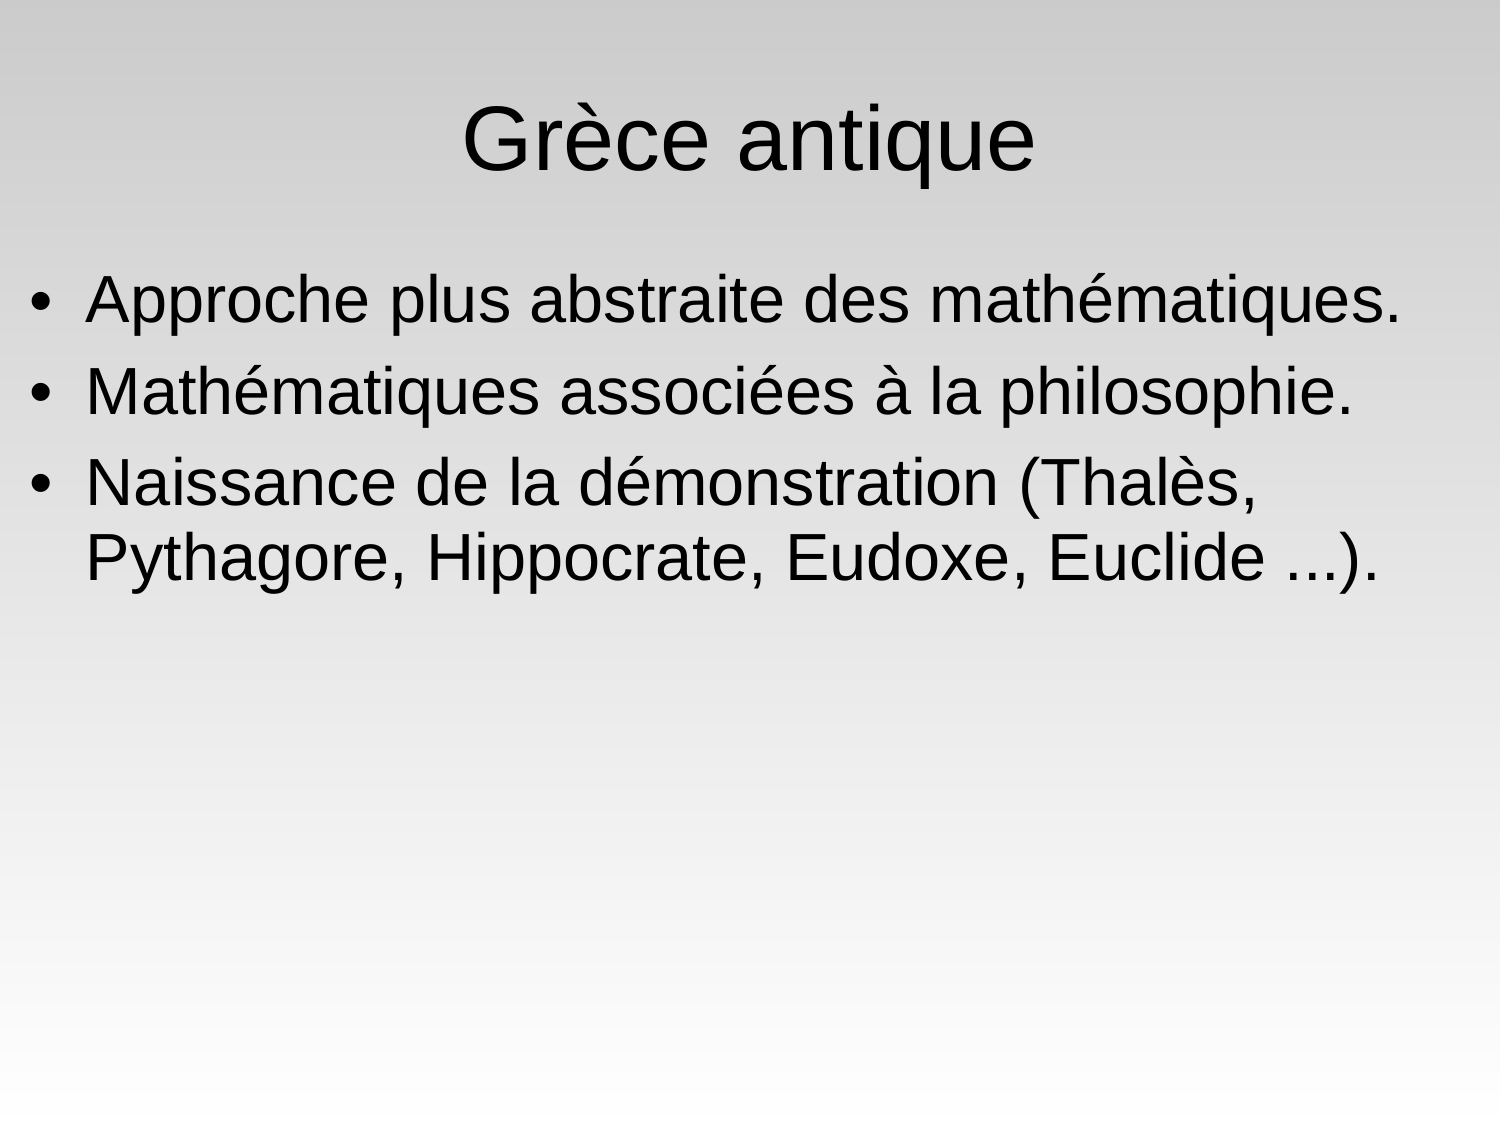

# Grèce antique
Approche plus abstraite des mathématiques.
Mathématiques associées à la philosophie.
Naissance de la démonstration (Thalès, Pythagore, Hippocrate, Eudoxe, Euclide ...).